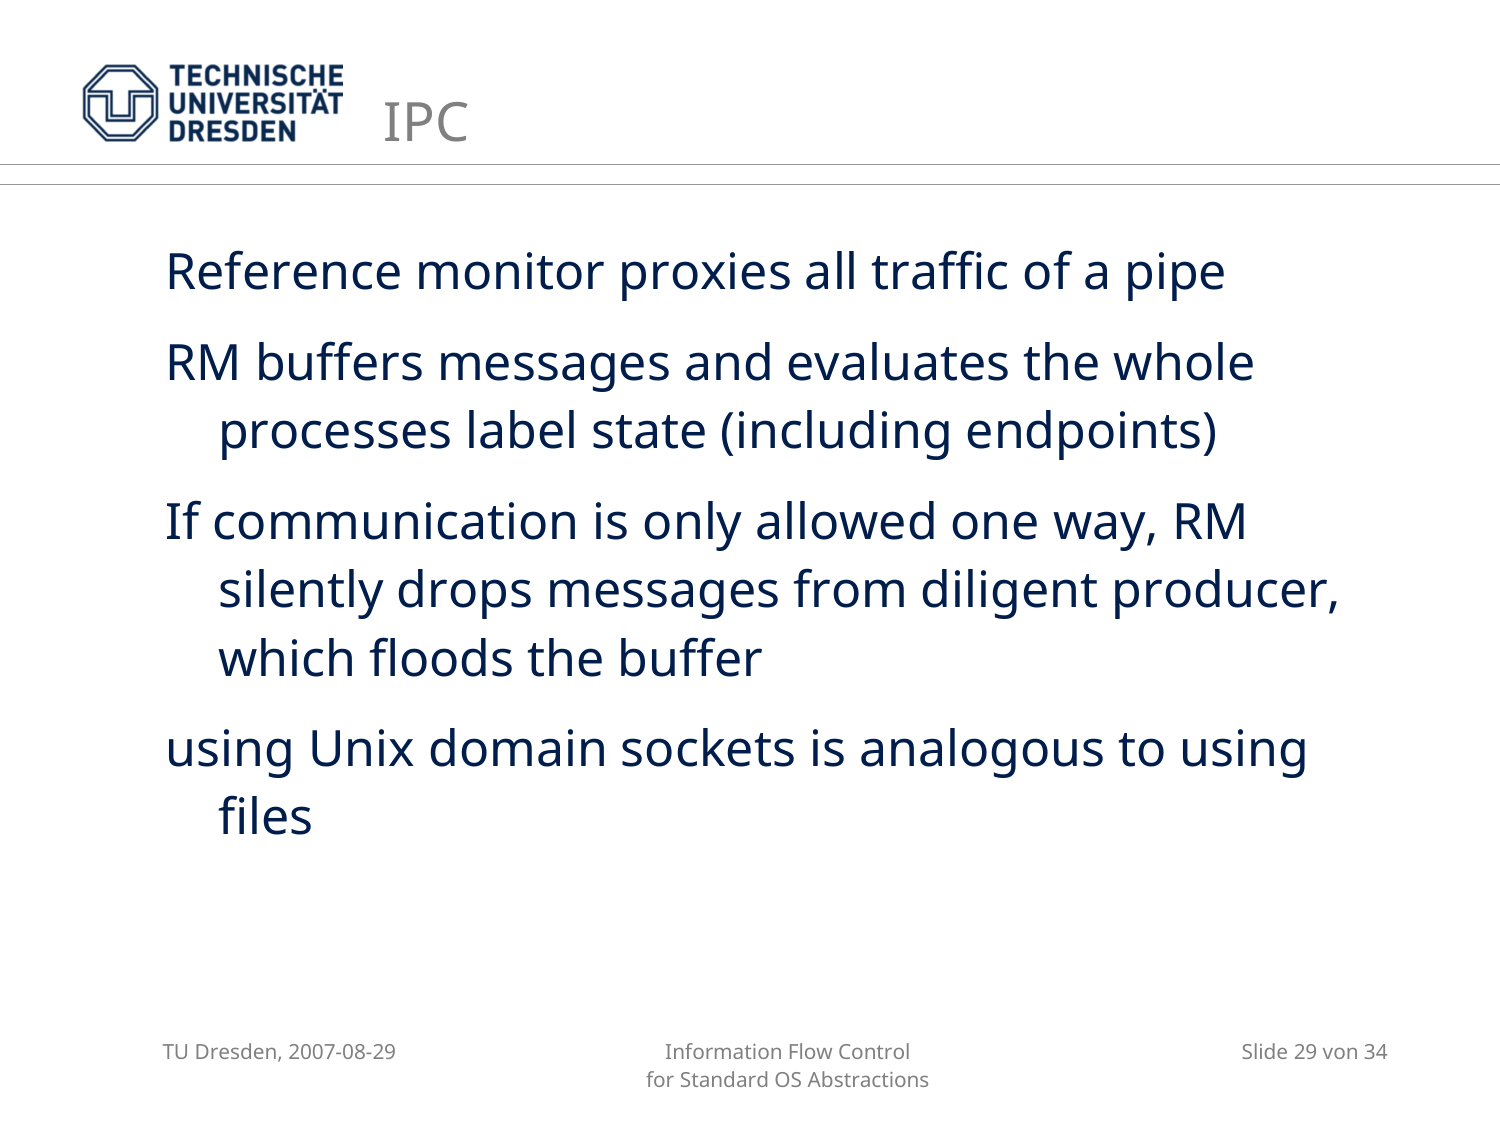

# IPC
Reference monitor proxies all traffic of a pipe
RM buffers messages and evaluates the whole processes label state (including endpoints)
If communication is only allowed one way, RM silently drops messages from diligent producer, which floods the buffer
using Unix domain sockets is analogous to using files
Presentation Title
29